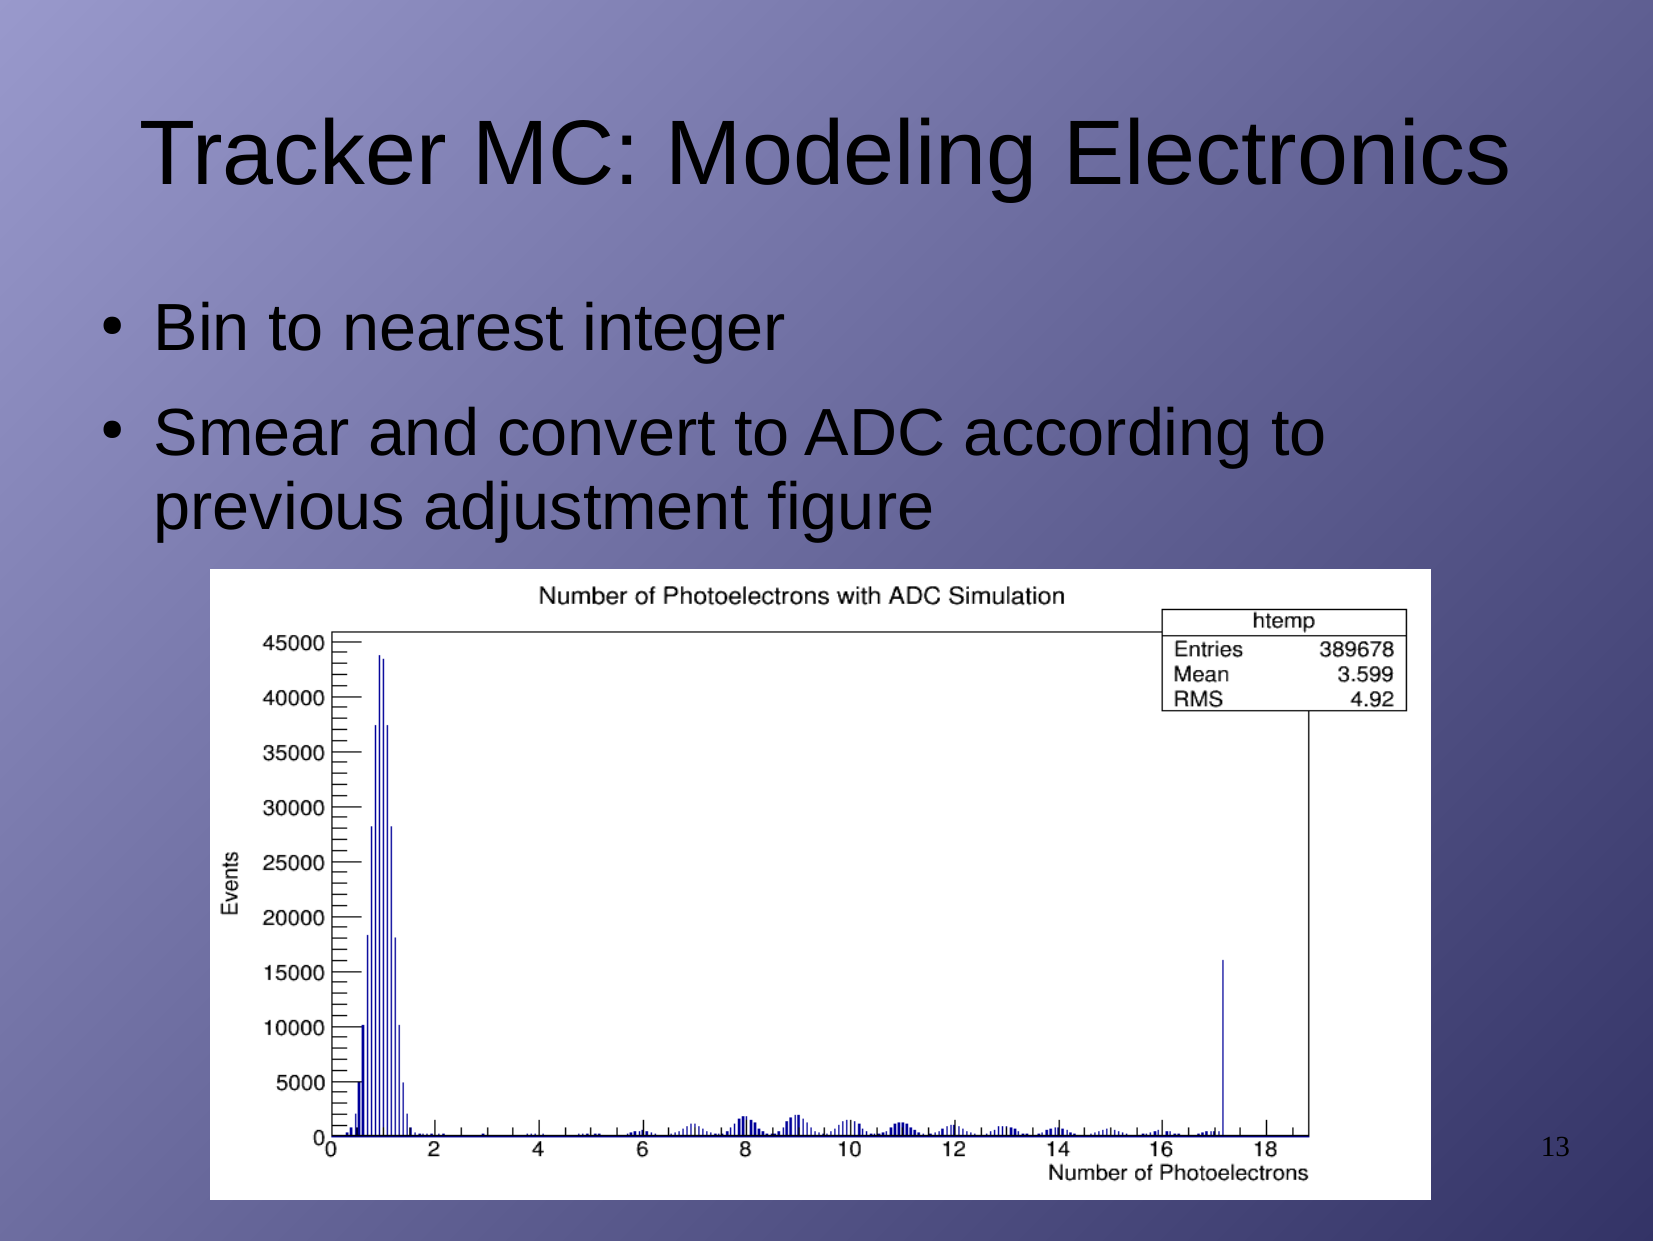

# Tracker MC: Modeling Electronics
Bin to nearest integer
Smear and convert to ADC according to previous adjustment figure
13